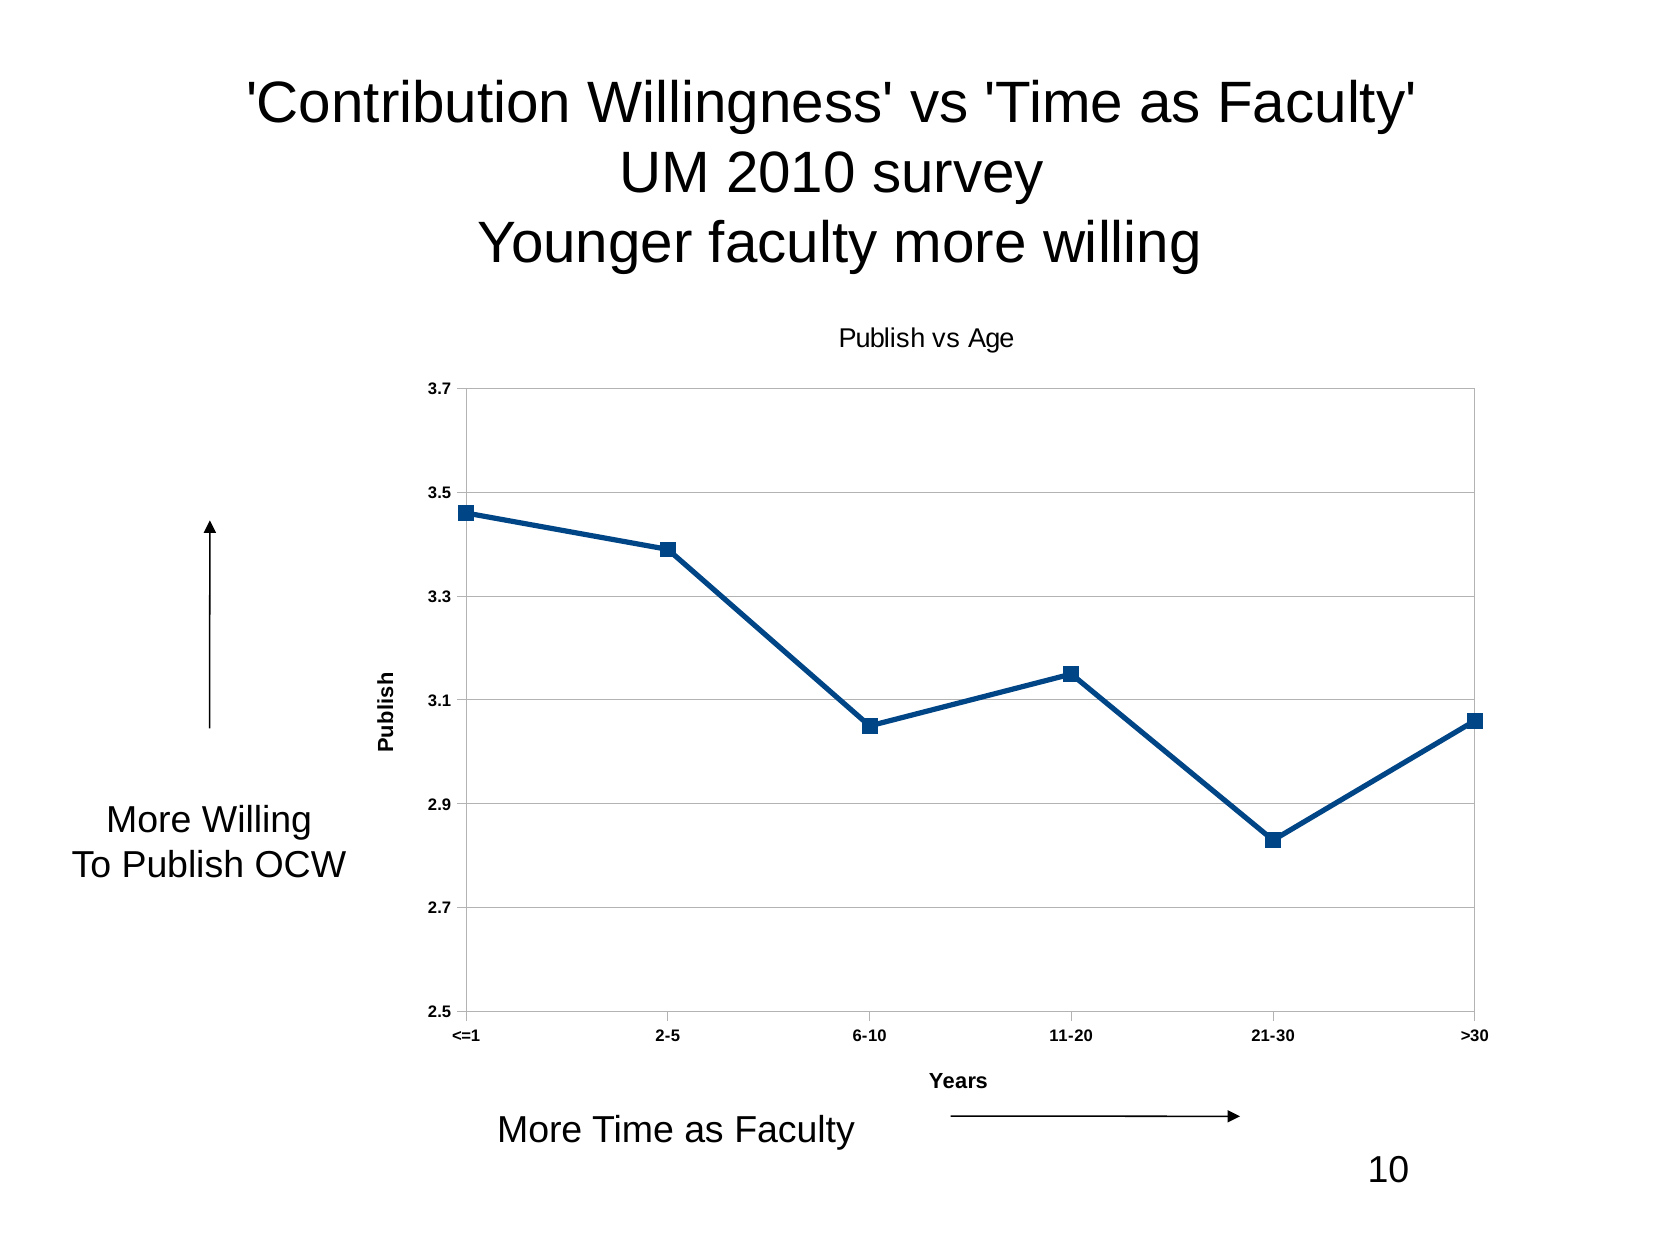

'Contribution Willingness' vs 'Time as Faculty'
UM 2010 survey
 Younger faculty more willing
### Chart: Publish vs Age
| Category | Row 2 |
|---|---|
| <=1 | 3.46 |
| 2-5 | 3.39 |
| 6-10 | 3.05 |
| 11-20 | 3.15 |
| 21-30 | 2.83 |
| >30 | 3.06 |
More Willing
To Publish OCW
More Time as Faculty